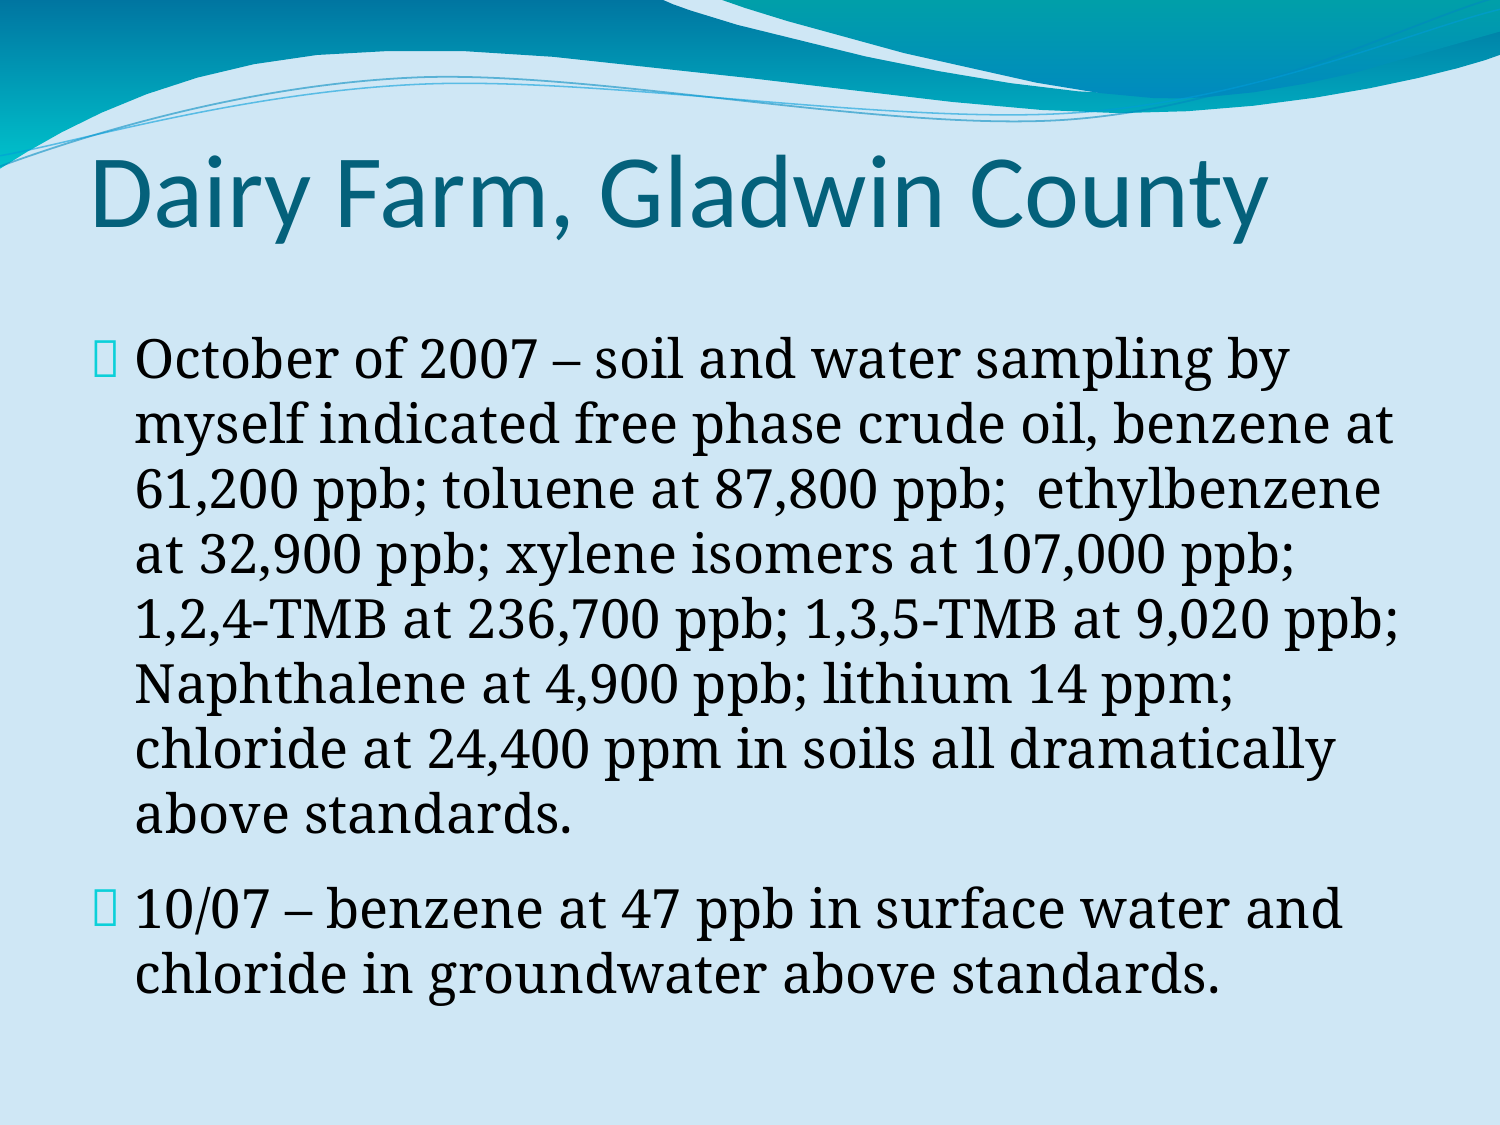

# Dairy Farm, Gladwin County
October of 2007 – soil and water sampling by myself indicated free phase crude oil, benzene at 61,200 ppb; toluene at 87,800 ppb; ethylbenzene at 32,900 ppb; xylene isomers at 107,000 ppb; 1,2,4-TMB at 236,700 ppb; 1,3,5-TMB at 9,020 ppb; Naphthalene at 4,900 ppb; lithium 14 ppm; chloride at 24,400 ppm in soils all dramatically above standards.
10/07 – benzene at 47 ppb in surface water and chloride in groundwater above standards.